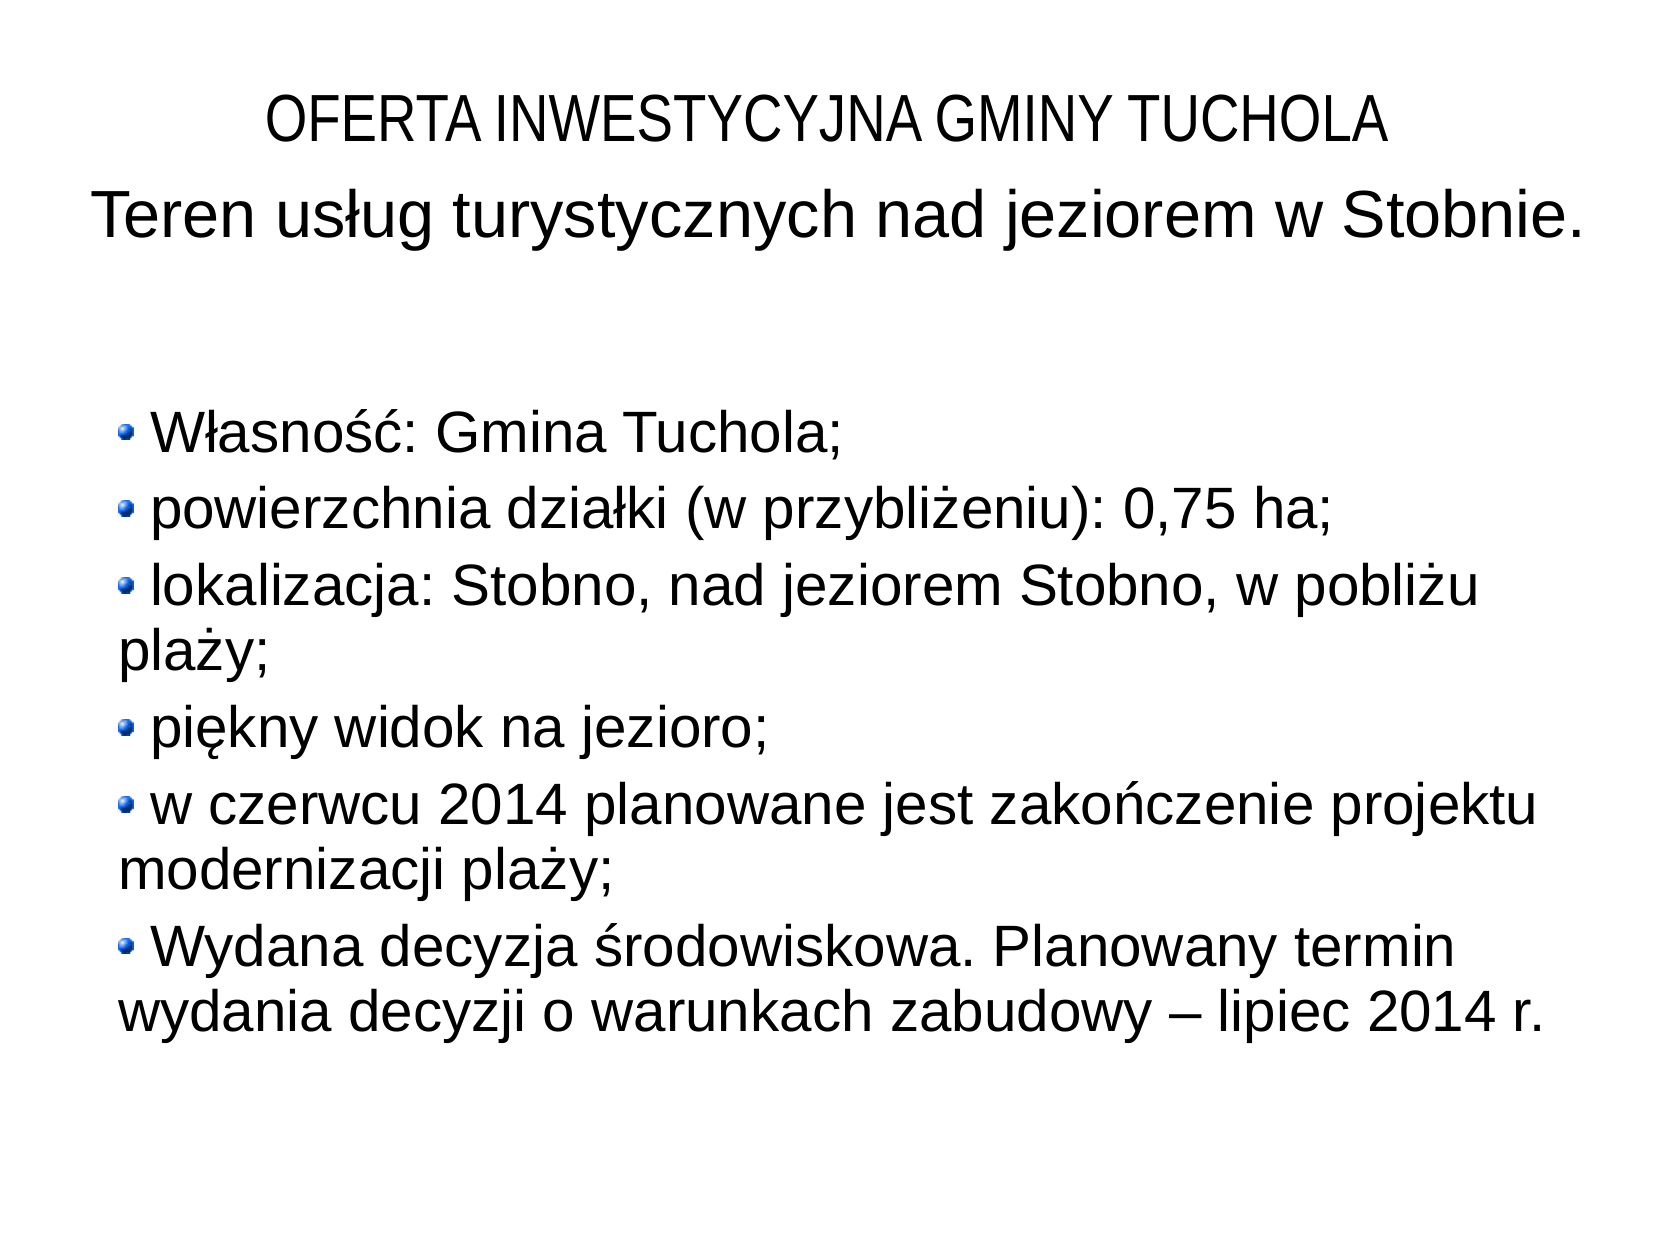

# OFERTA INWESTYCYJNA GMINY TUCHOLA
Teren usług turystycznych nad jeziorem w Stobnie.
 Własność: Gmina Tuchola;
 powierzchnia działki (w przybliżeniu): 0,75 ha;
 lokalizacja: Stobno, nad jeziorem Stobno, w pobliżu plaży;
 piękny widok na jezioro;
 w czerwcu 2014 planowane jest zakończenie projektu modernizacji plaży;
 Wydana decyzja środowiskowa. Planowany termin wydania decyzji o warunkach zabudowy – lipiec 2014 r.